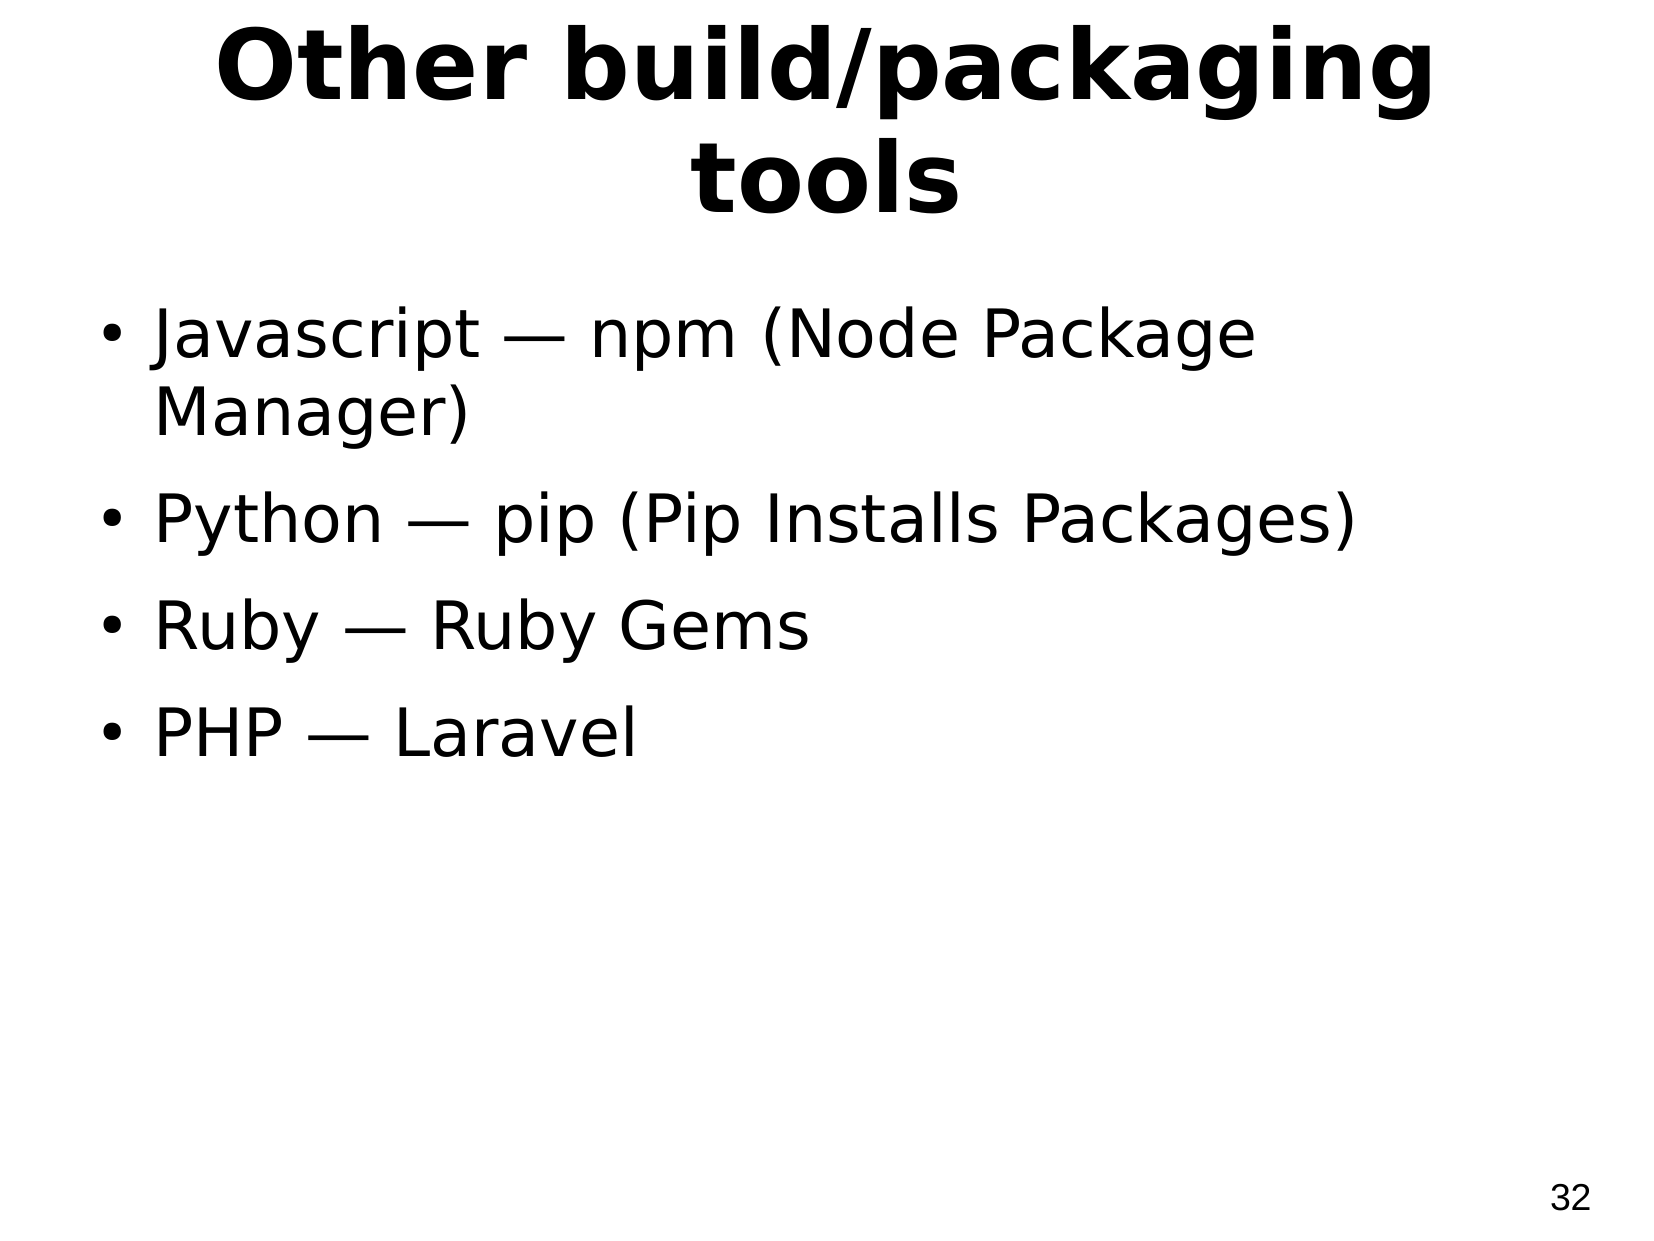

# Other build/packaging tools
Javascript — npm (Node Package Manager)
Python — pip (Pip Installs Packages)
Ruby — Ruby Gems
PHP — Laravel